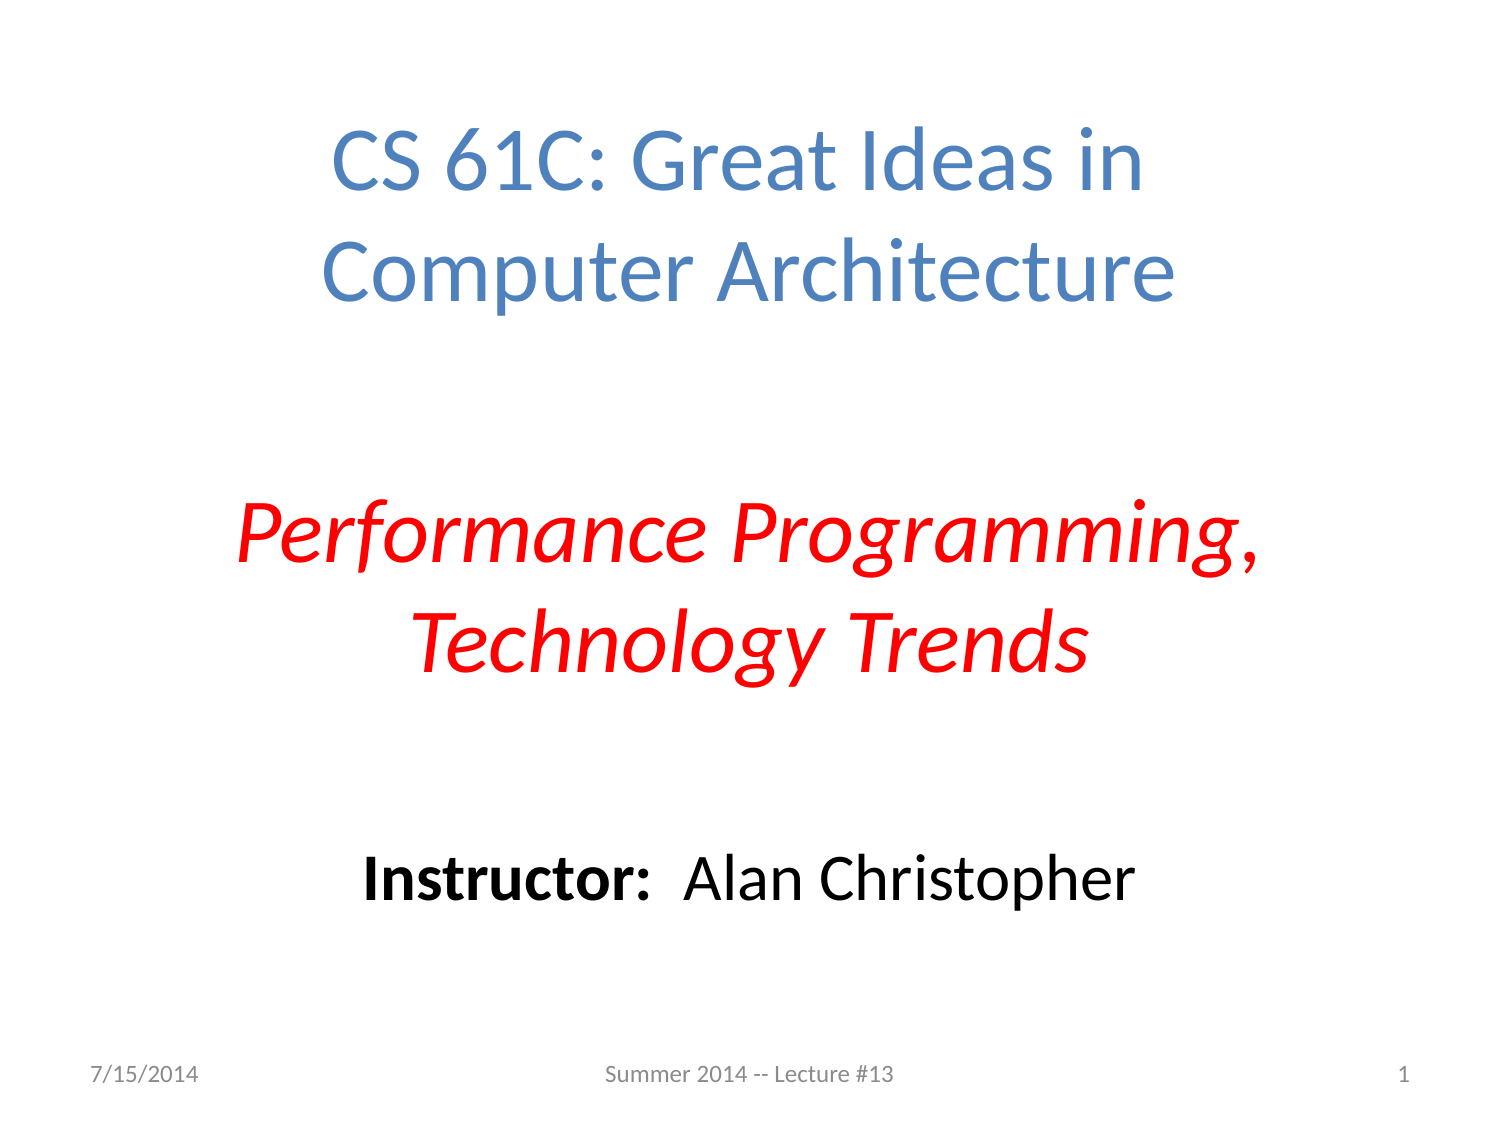

CS 61C: Great Ideas in
Computer Architecture
Performance Programming,
Technology Trends
# Instructor: Alan Christopher
7/15/2014
Summer 2014 -- Lecture #13
1